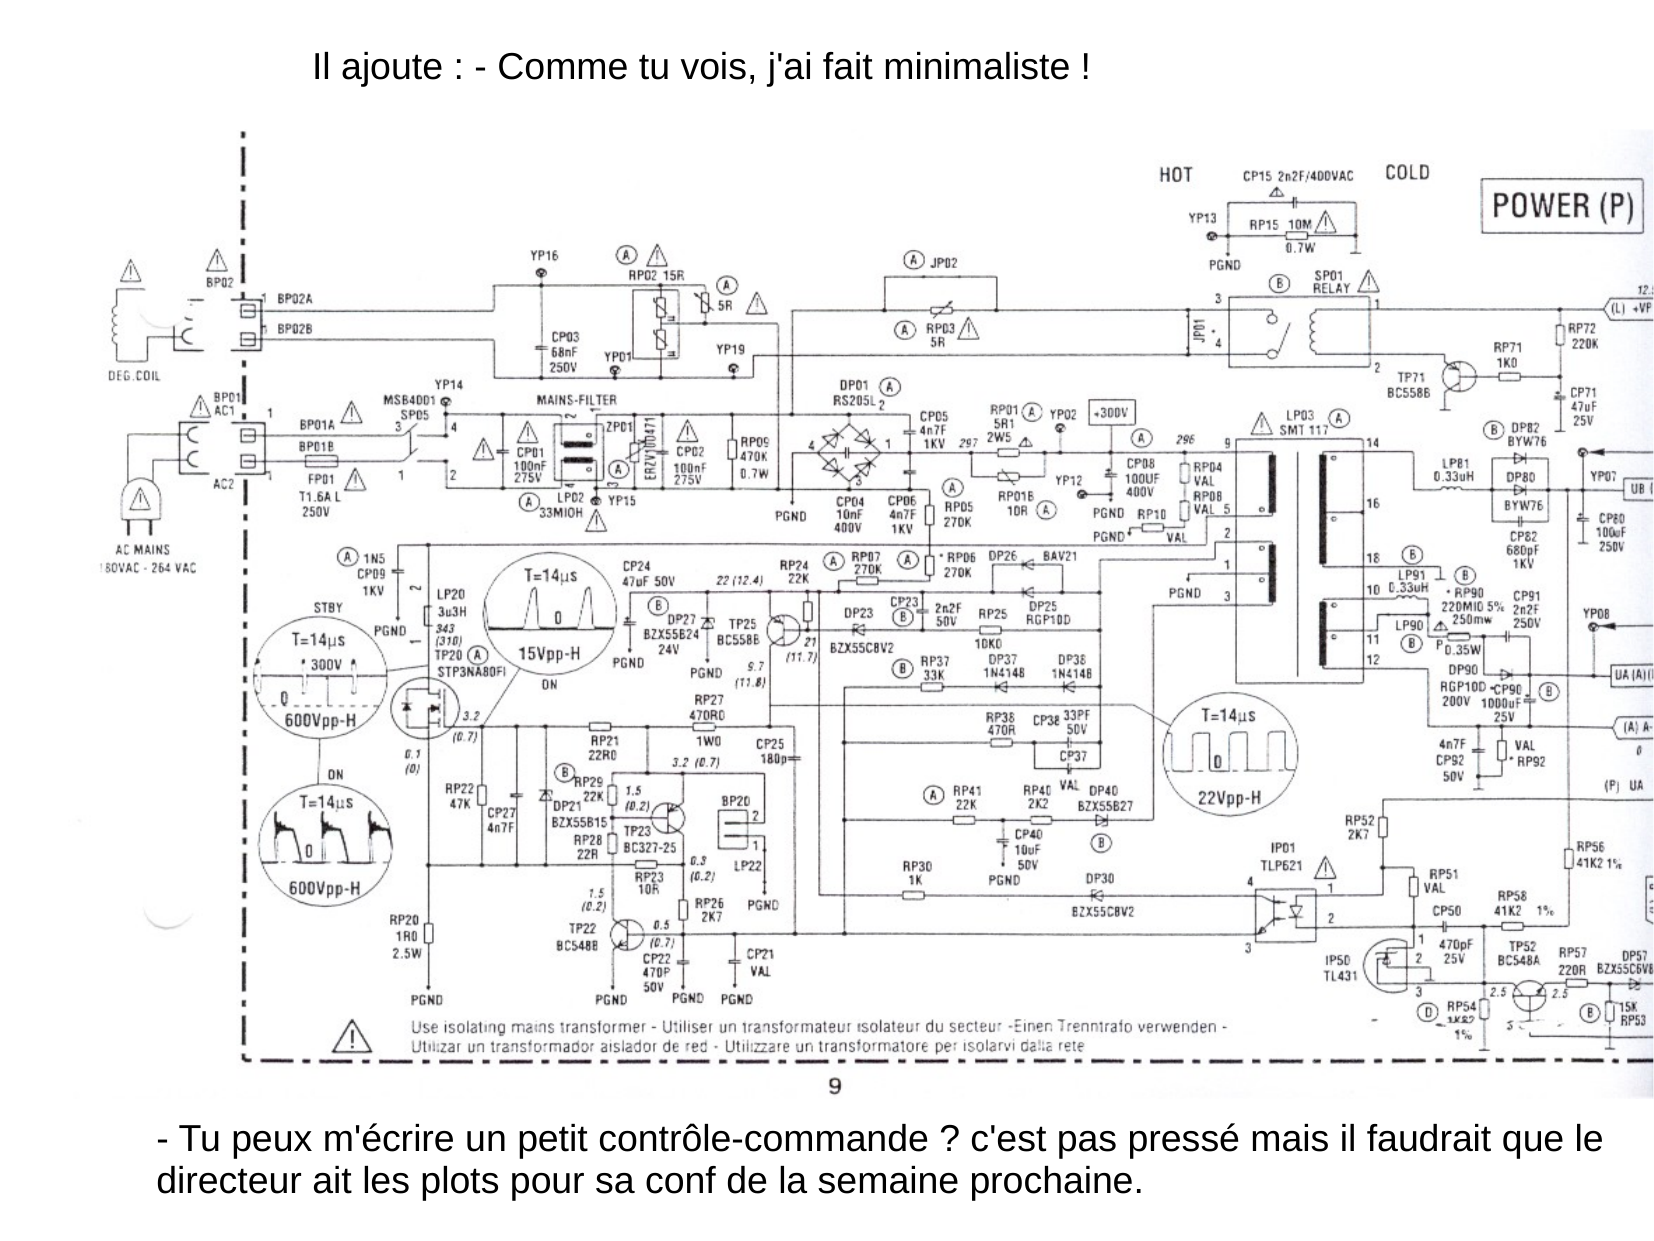

Il ajoute : - Comme tu vois, j'ai fait minimaliste !
- Tu peux m'écrire un petit contrôle-commande ? c'est pas pressé mais il faudrait que le
directeur ait les plots pour sa conf de la semaine prochaine.